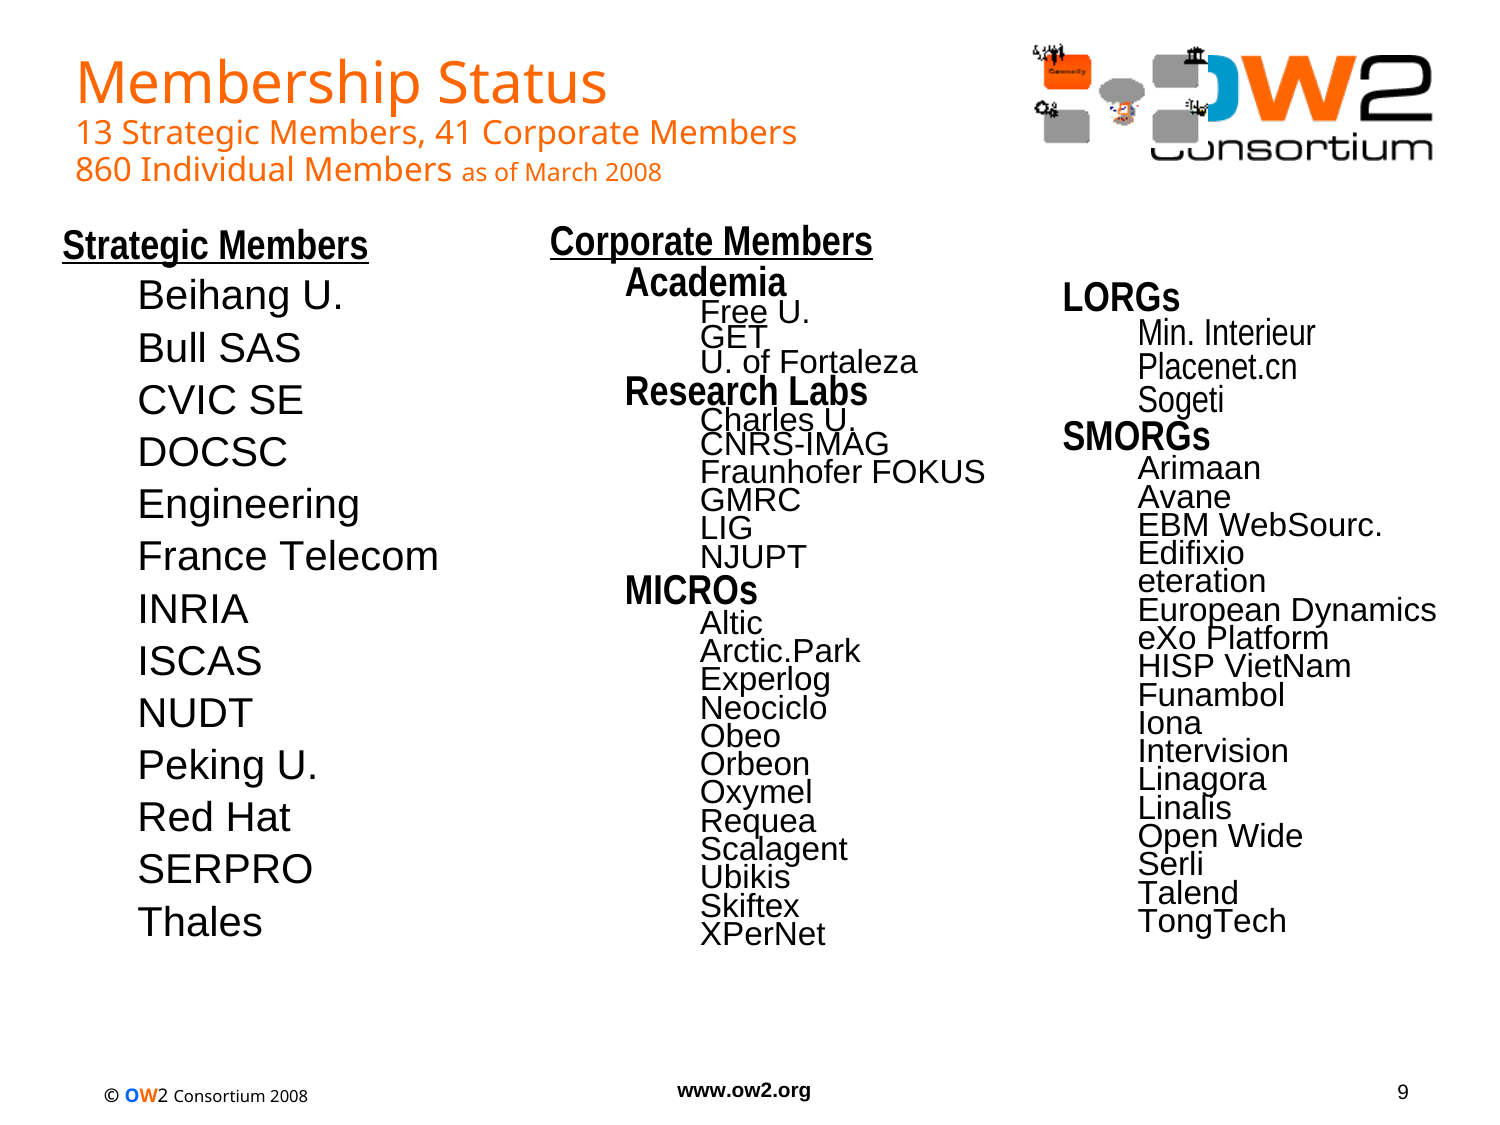

# Membership Status 13 Strategic Members, 41 Corporate Members 860 Individual Members as of March 2008
Strategic Members
Beihang U.
Bull SAS
CVIC SE
DOCSC
Engineering
France Telecom
INRIA
ISCAS
NUDT
Peking U.
Red Hat
SERPRO
Thales
Corporate Members
Academia
Free U.
GET
U. of Fortaleza
Research Labs
Charles U.
CNRS-IMAG
Fraunhofer FOKUS
GMRC
LIG
NJUPT
MICROs
Altic
Arctic.Park
Experlog
Neociclo
Obeo
Orbeon
Oxymel
Requea
Scalagent
Ubikis
Skiftex
XPerNet
LORGs
Min. Interieur
Placenet.cn
Sogeti
SMORGs
Arimaan
Avane
EBM WebSourc.
Edifixio
eteration
European Dynamics
eXo Platform
HISP VietNam
Funambol
Iona
Intervision
Linagora
Linalis
Open Wide
Serli
Talend
TongTech
9